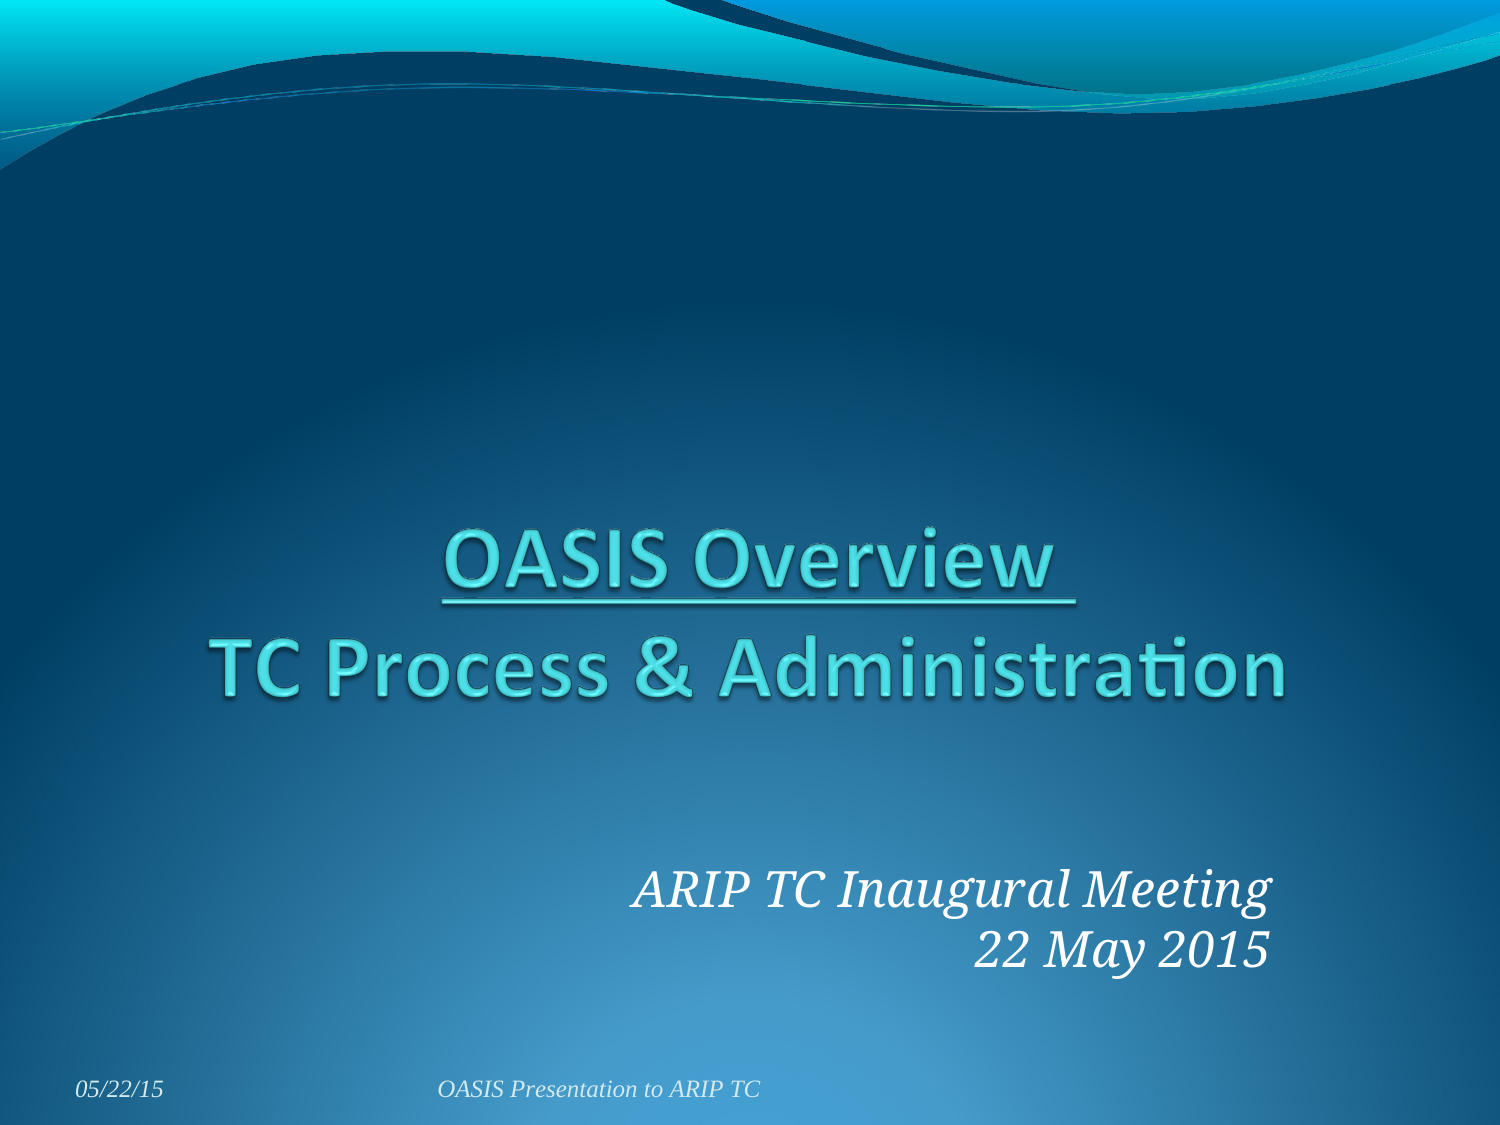

ARIP TC Inaugural Meeting
22 May 2015
05/22/15
OASIS Presentation to ARIP TC